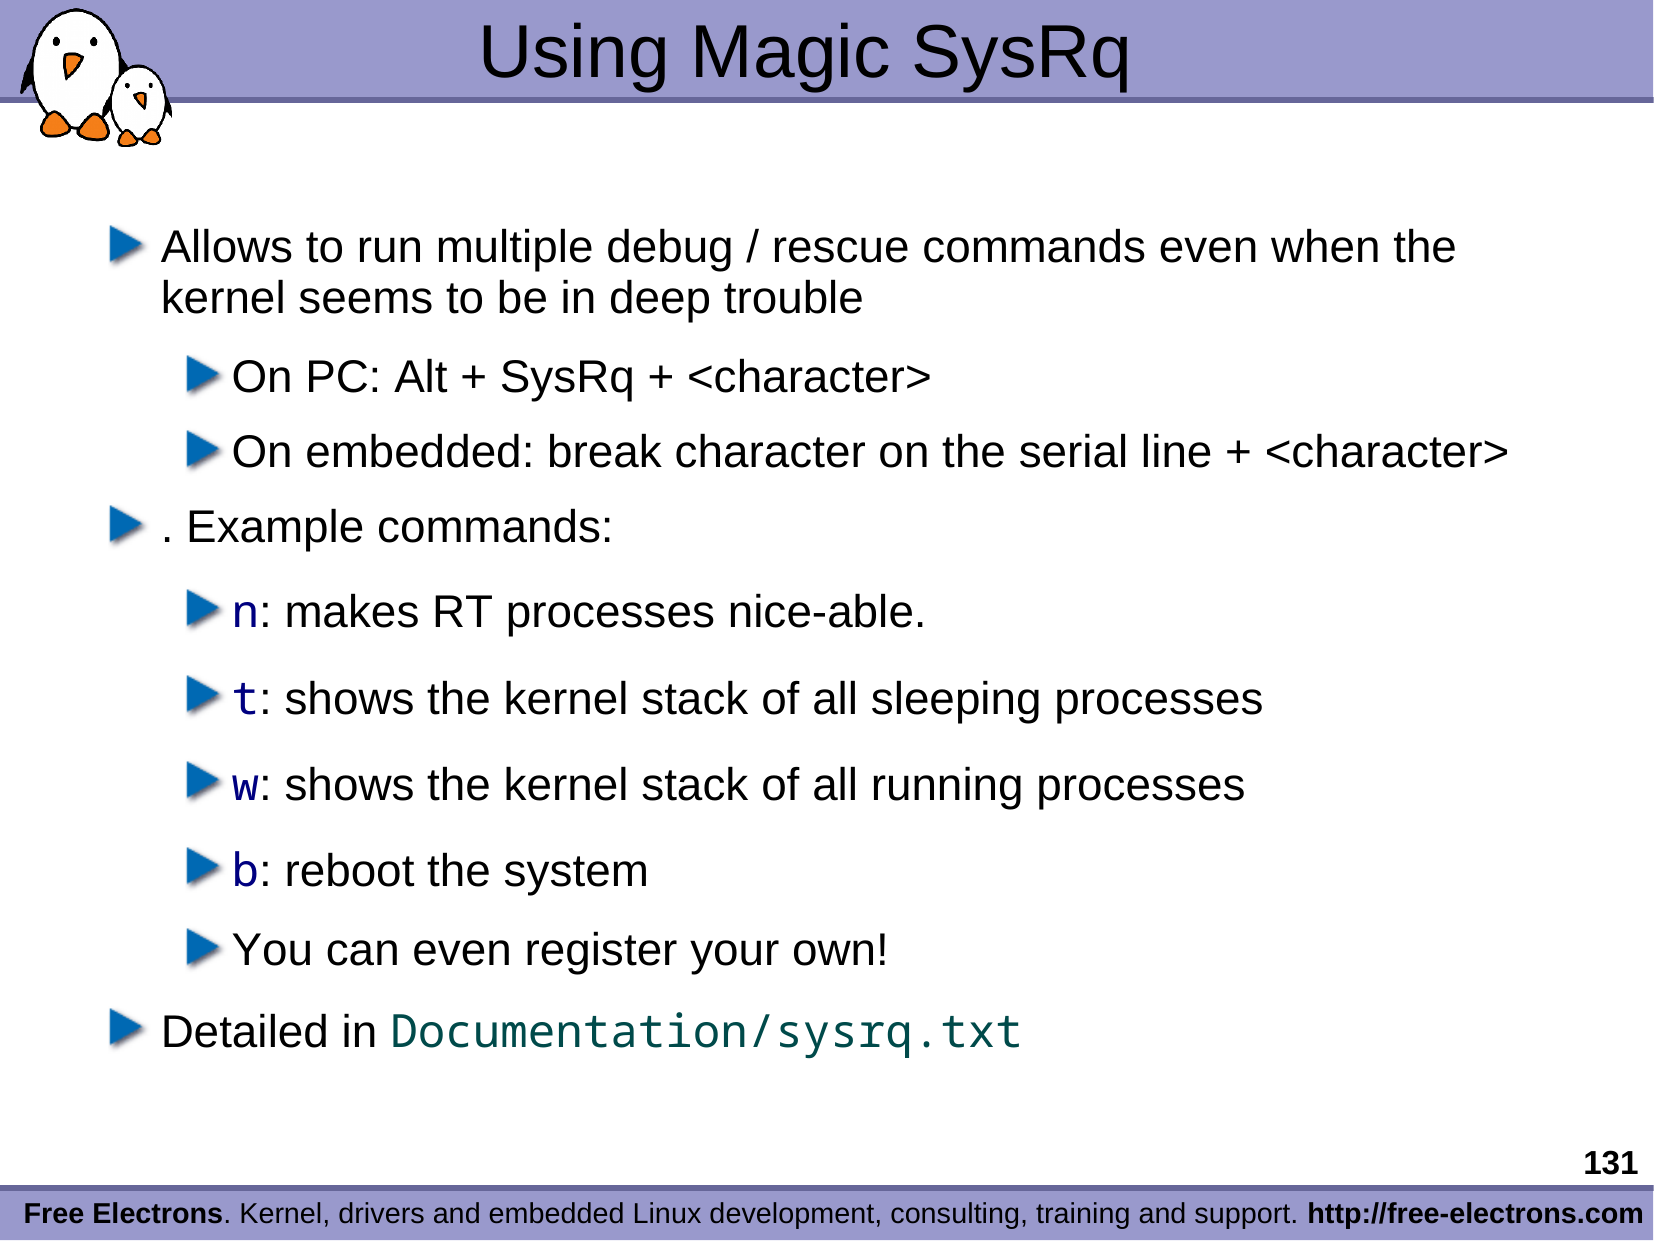

# Using Magic SysRq
Allows to run multiple debug / rescue commands even when the kernel seems to be in deep trouble
On PC: Alt + SysRq + <character>
On embedded: break character on the serial line + <character>
. Example commands:
n: makes RT processes nice-able.
t: shows the kernel stack of all sleeping processes
w: shows the kernel stack of all running processes
b: reboot the system
You can even register your own!
Detailed in Documentation/sysrq.txt